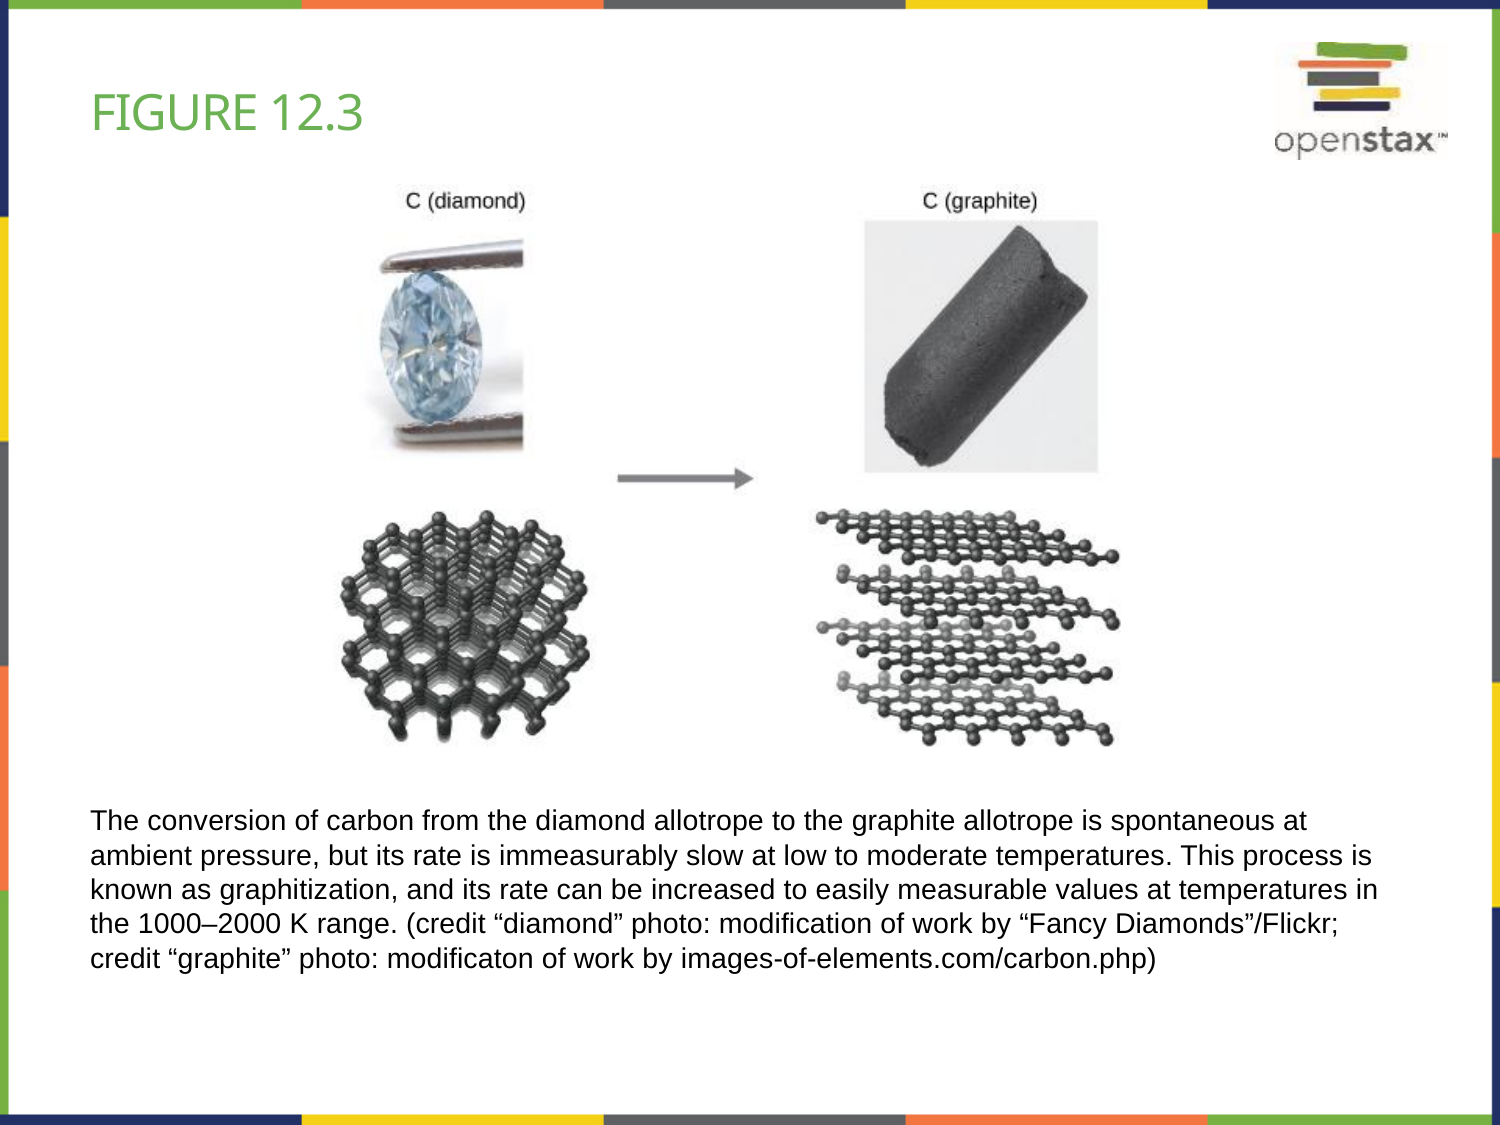

# Figure 12.3
The conversion of carbon from the diamond allotrope to the graphite allotrope is spontaneous at ambient pressure, but its rate is immeasurably slow at low to moderate temperatures. This process is known as graphitization, and its rate can be increased to easily measurable values at temperatures in the 1000–2000 K range. (credit “diamond” photo: modification of work by “Fancy Diamonds”/Flickr; credit “graphite” photo: modificaton of work by images-of-elements.com/carbon.php)